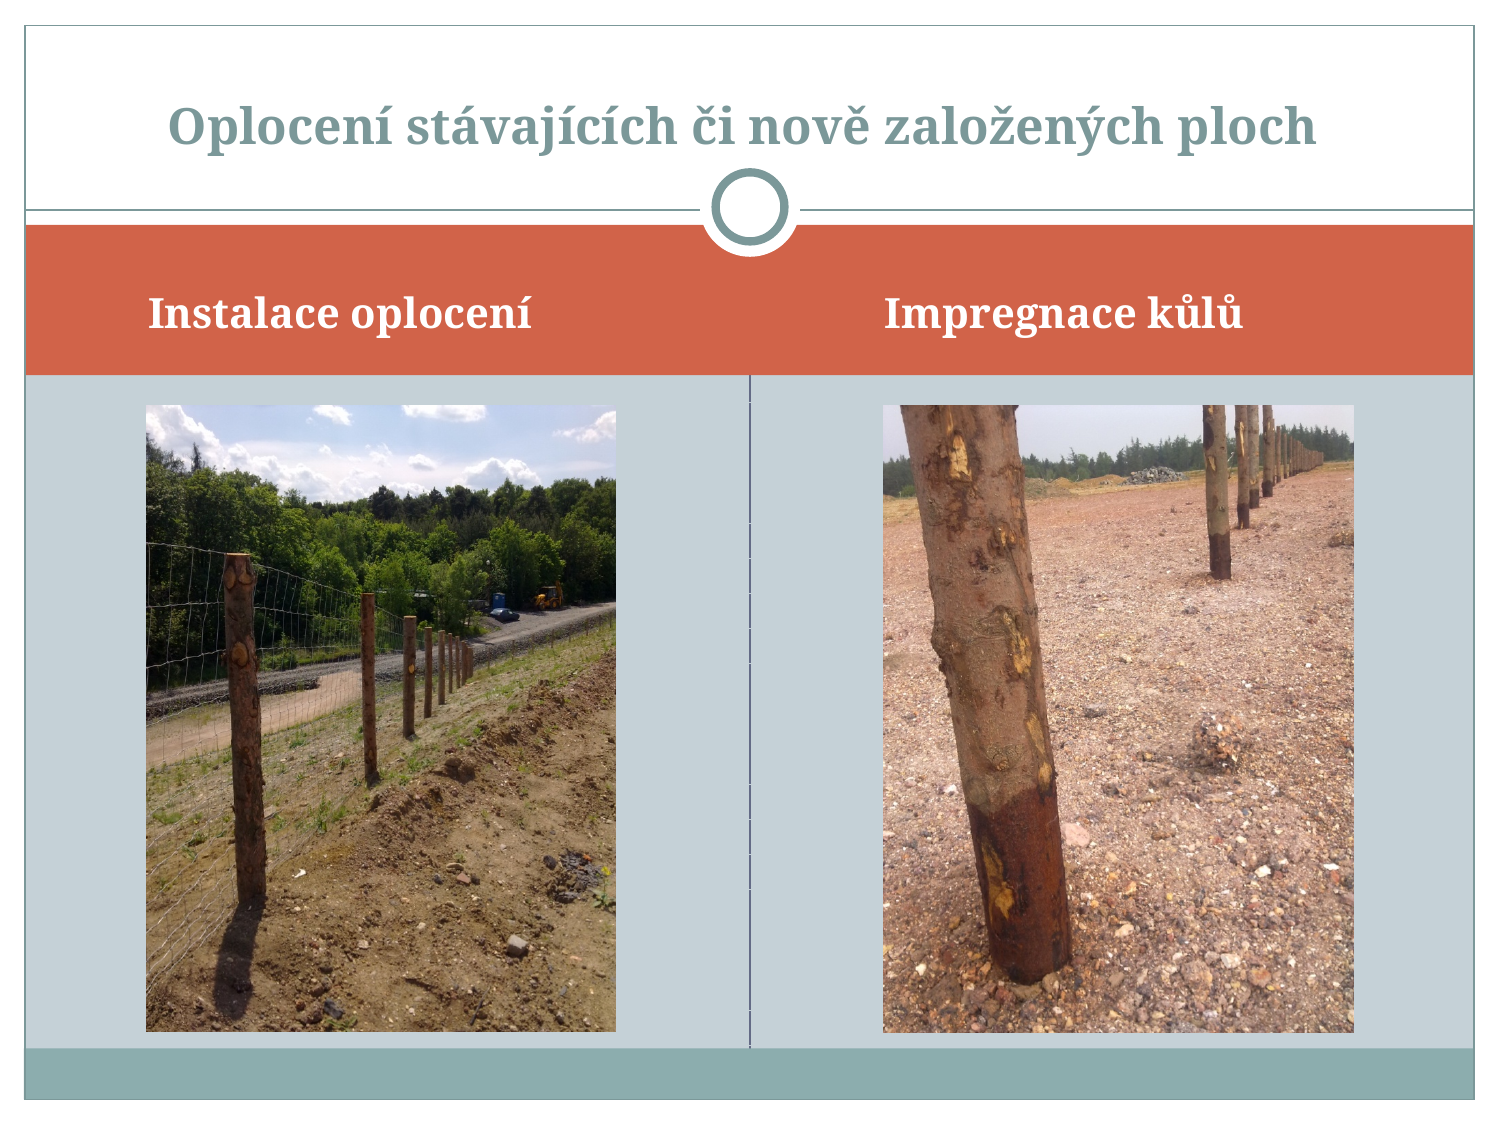

Oplocení stávajících či nově založených ploch
 Impregnace kůlů
# Instalace oplocení